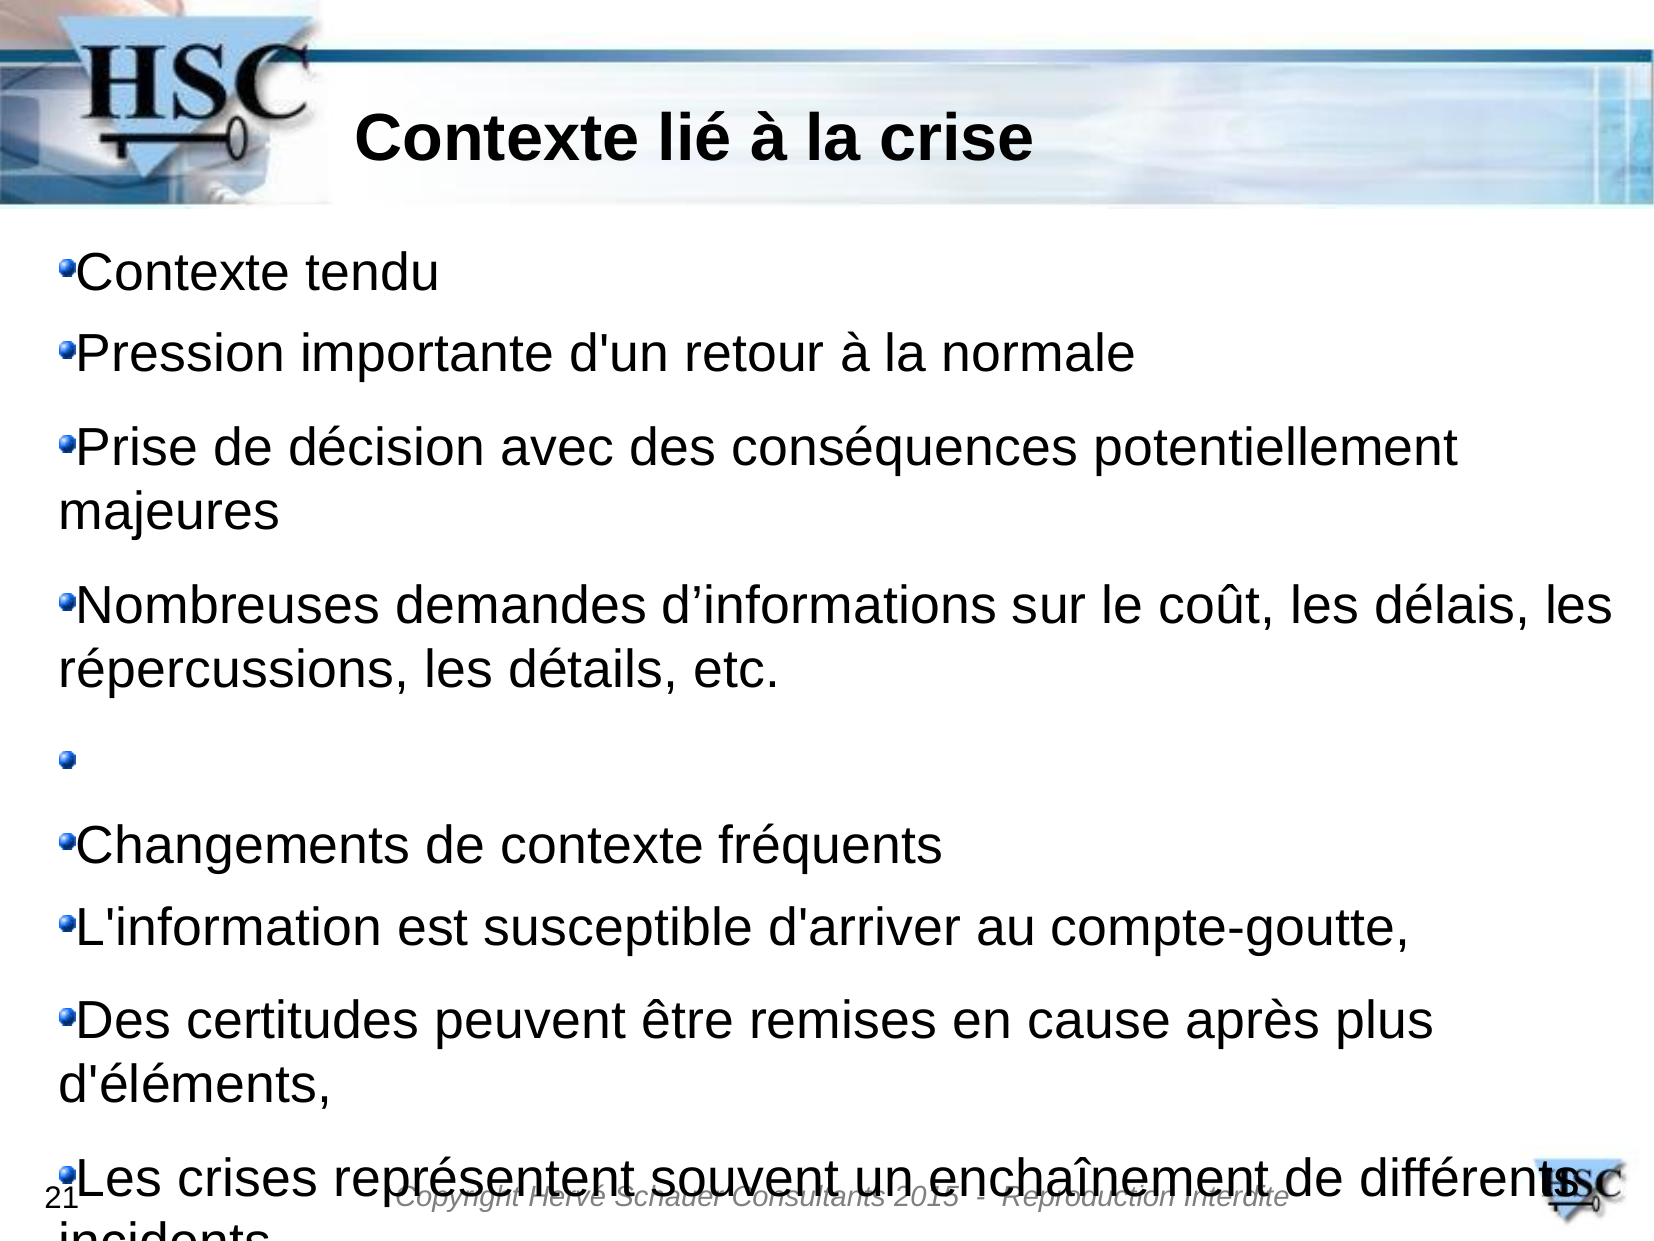

# Contexte lié à la crise
Contexte tendu
Pression importante d'un retour à la normale
Prise de décision avec des conséquences potentiellement majeures
Nombreuses demandes d’informations sur le coût, les délais, les répercussions, les détails, etc.
Changements de contexte fréquents
L'information est susceptible d'arriver au compte-goutte,
Des certitudes peuvent être remises en cause après plus d'éléments,
Les crises représentent souvent un enchaînement de différents incidents,
Échanges et débats avec les interlocuteurs,
Réflexions / Arbitrages à faire sur plusieurs sujets différents